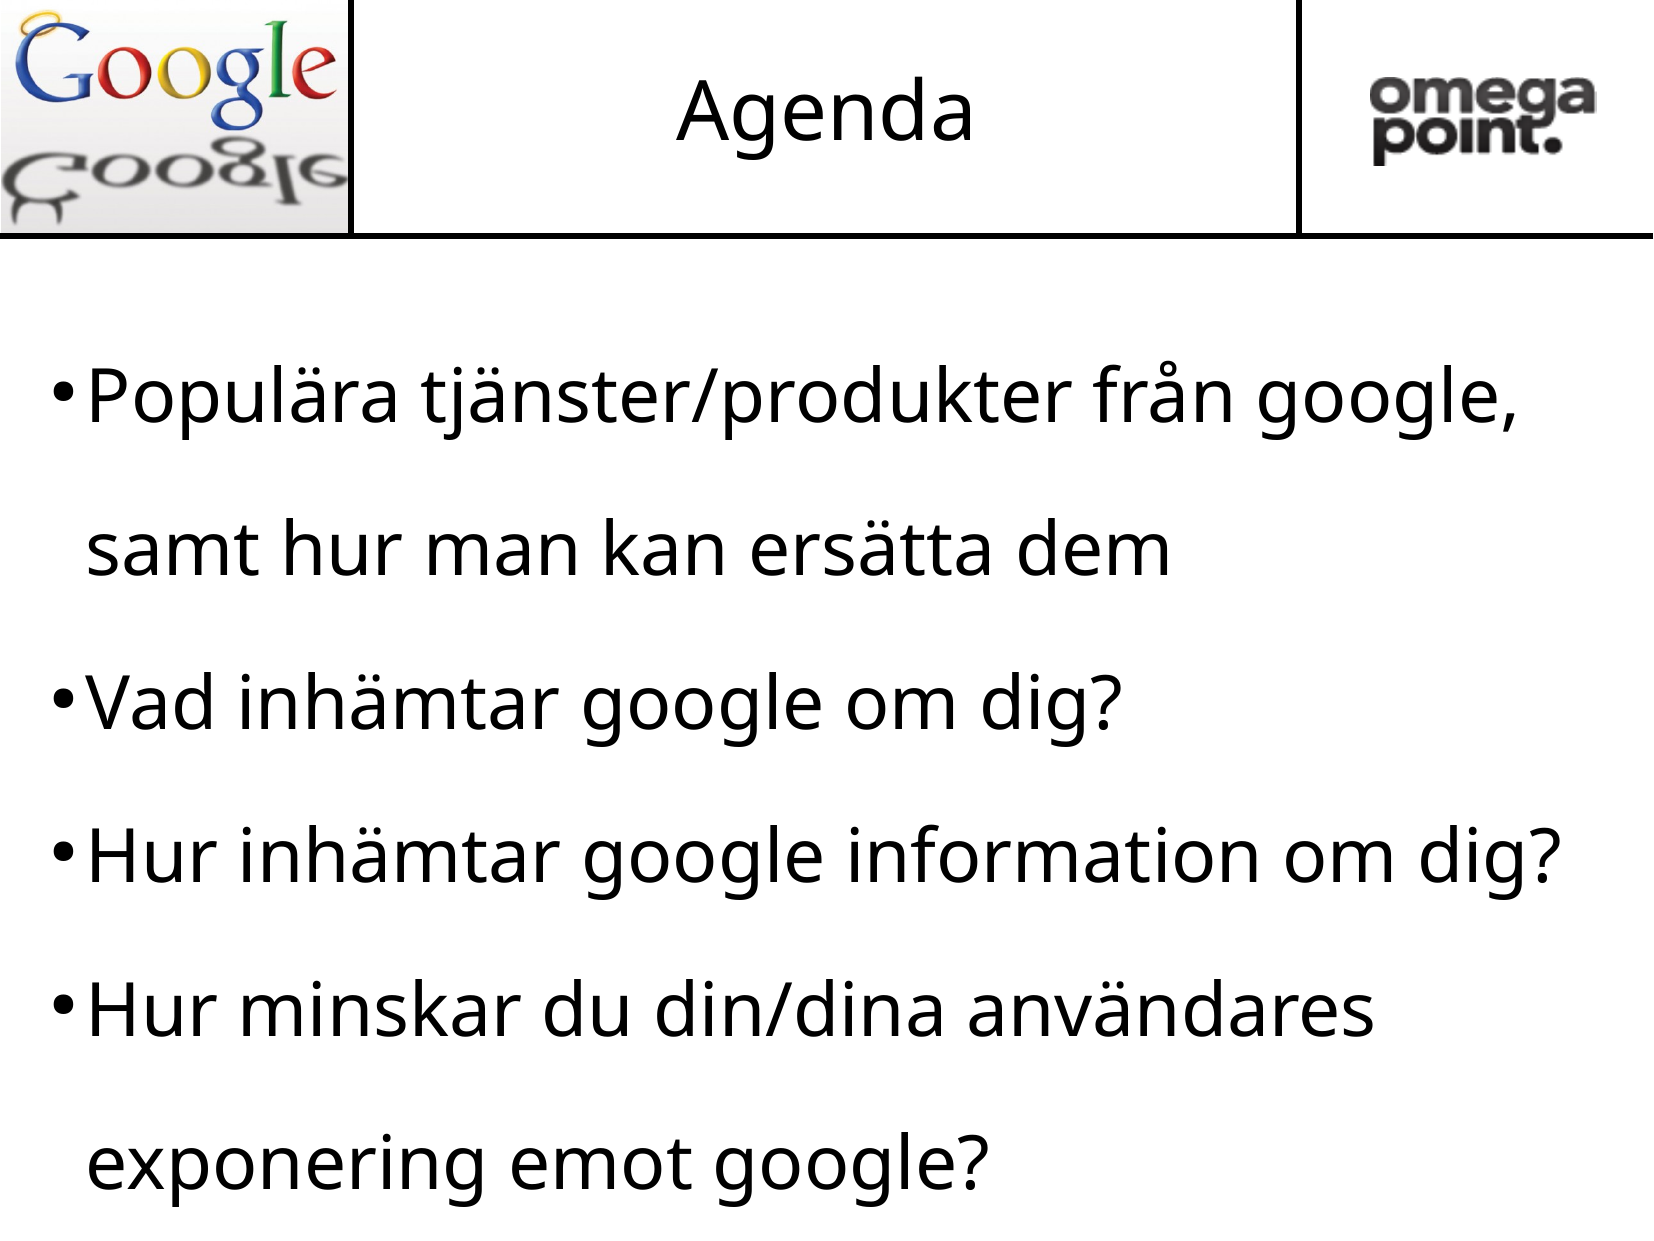

Agenda
Populära tjänster/produkter från google, samt hur man kan ersätta dem
Vad inhämtar google om dig?
Hur inhämtar google information om dig?
Hur minskar du din/dina användares exponering emot google?